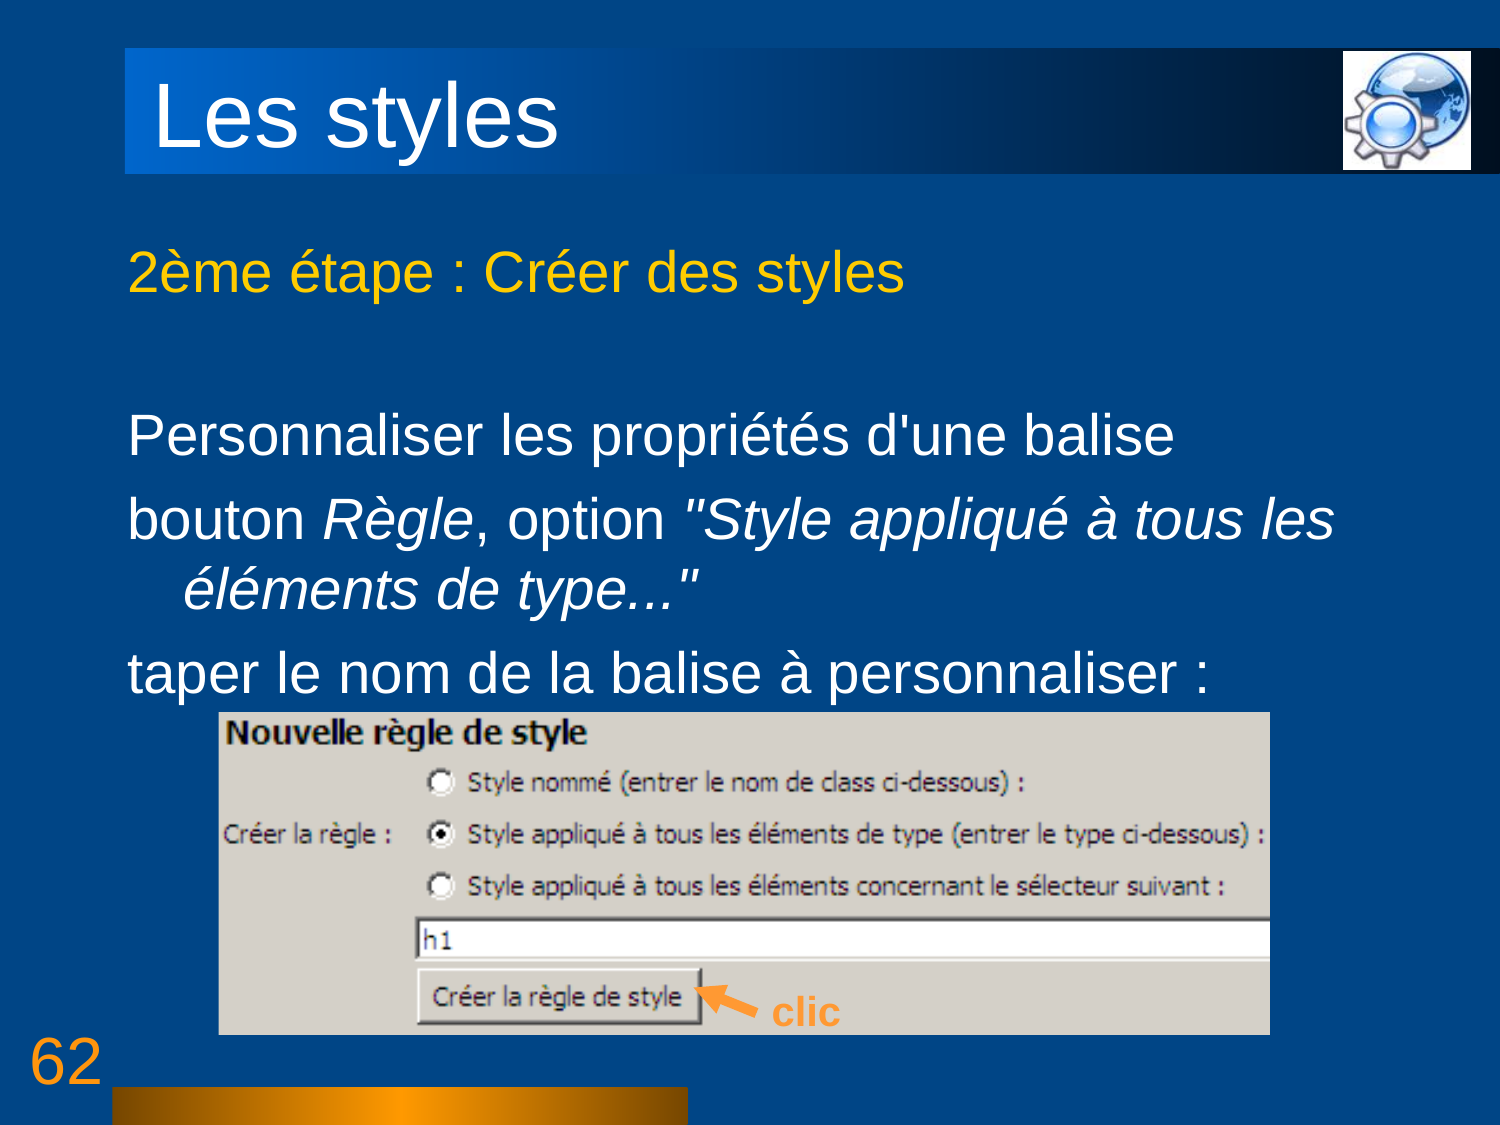

Les styles
# 2ème étape : Créer des styles
Personnaliser les propriétés d'une balise
bouton Règle, option "Style appliqué à tous les éléments de type..."
taper le nom de la balise à personnaliser :
clic